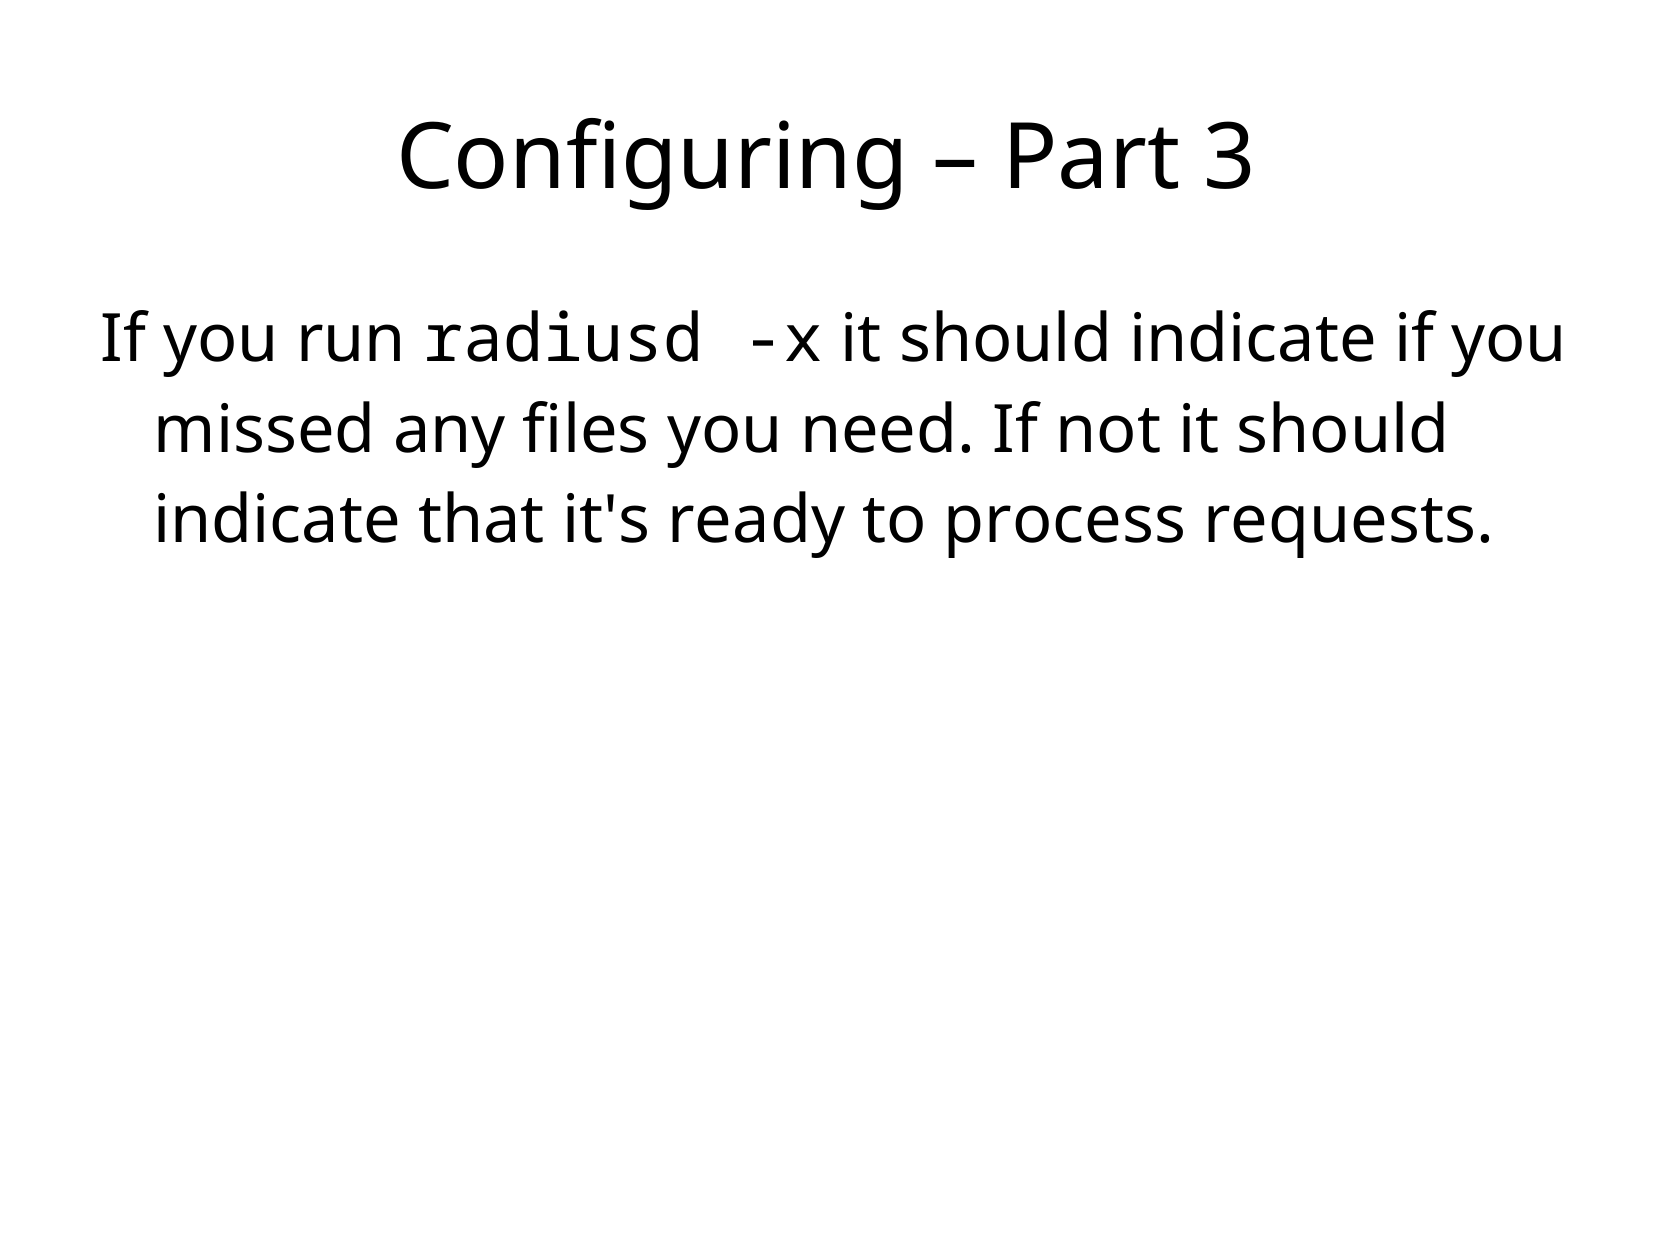

# Configuring – Part 3
If you run radiusd -x it should indicate if you missed any files you need. If not it should indicate that it's ready to process requests.